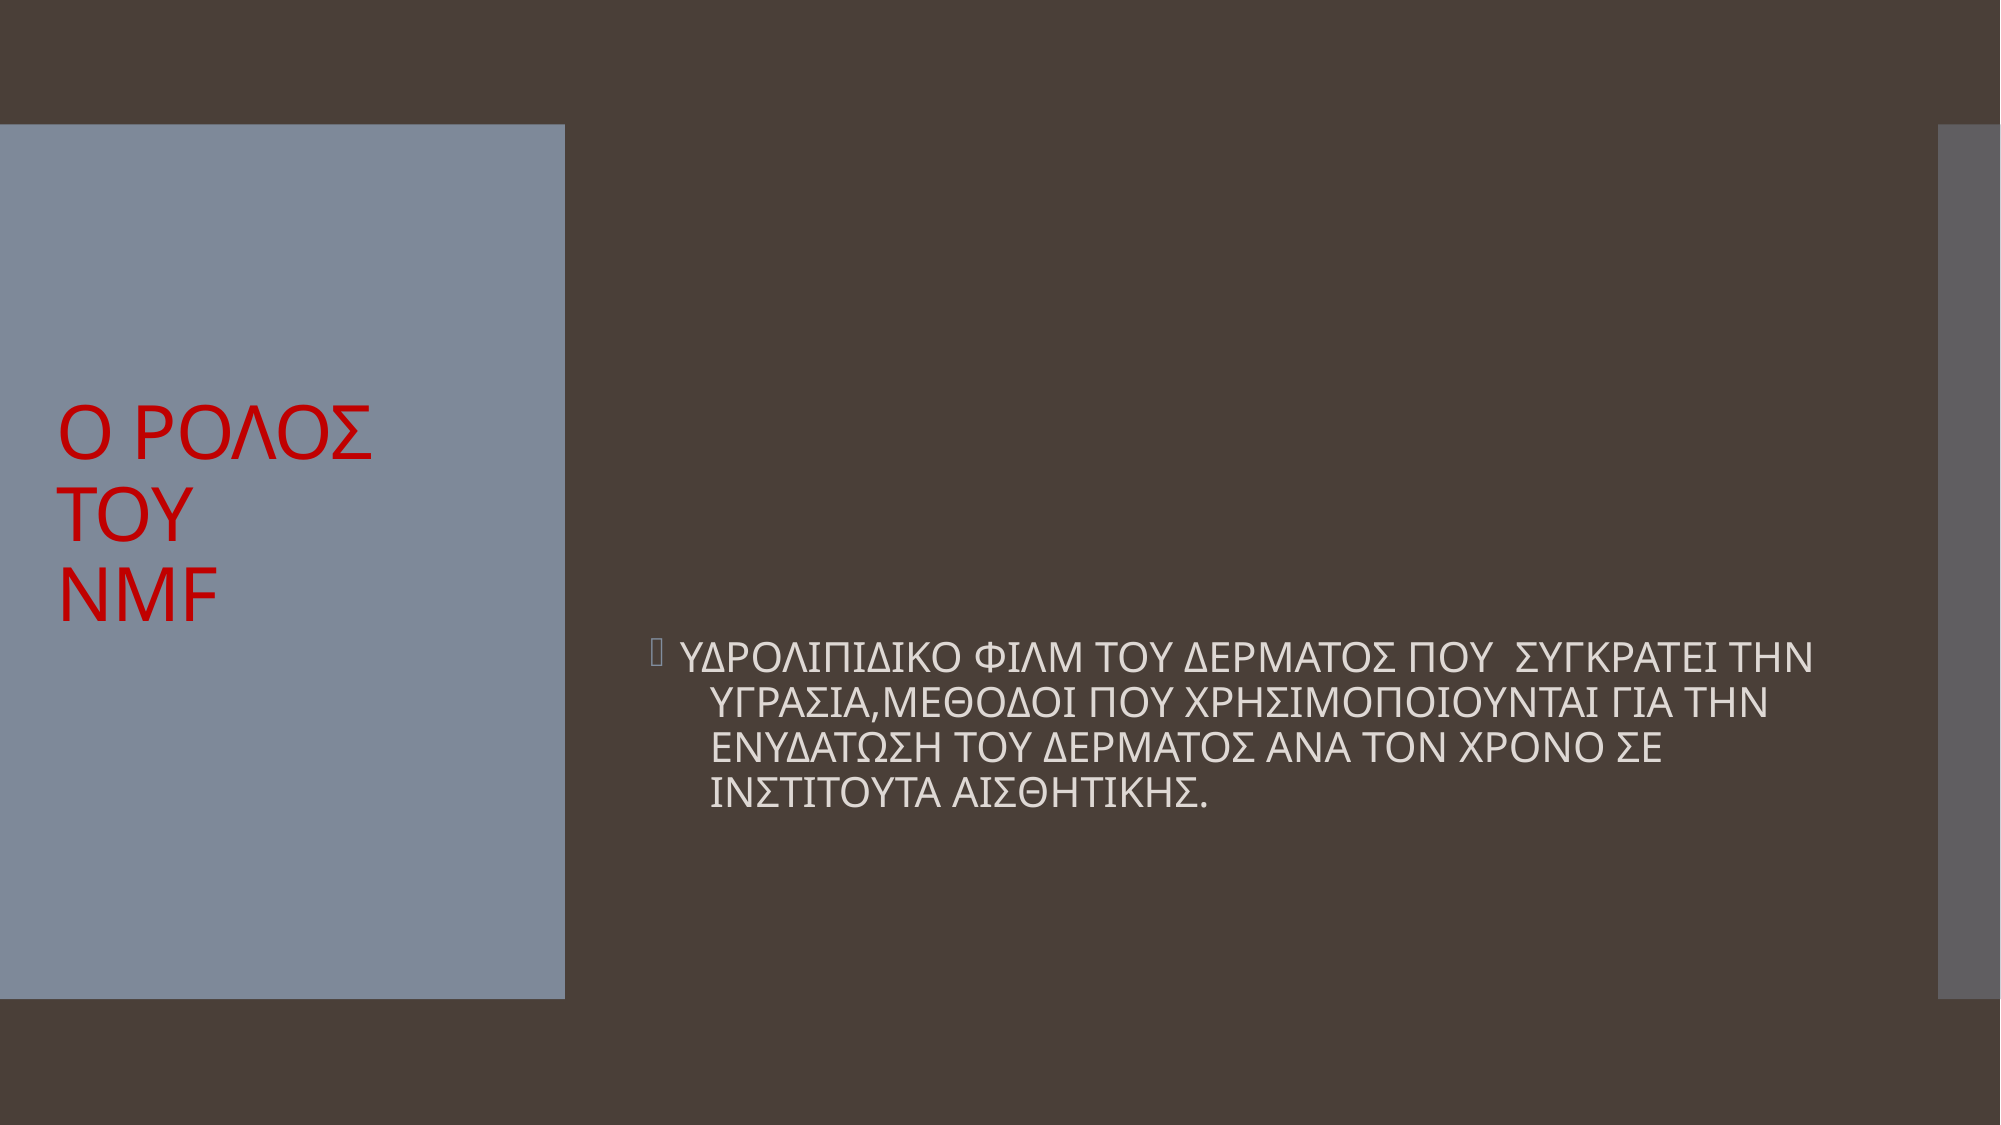

# Ο ΡΟΛΟΣ ΤΟΥ NMF
ΥΔΡΟΛΙΠΙΔΙΚΟ ΦΙΛΜ ΤΟΥ ΔΕΡΜΑΤΟΣ ΠΟΥ ΣΥΓΚΡΑΤΕΙ ΤΗΝ ΥΓΡΑΣΙΑ,ΜΕΘΟΔΟΙ ΠΟΥ ΧΡΗΣΙΜΟΠΟΙΟΥΝΤΑΙ ΓΙΑ ΤΗΝ ΕΝΥΔΑΤΩΣΗ ΤΟΥ ΔΕΡΜΑΤΟΣ ΑΝΑ ΤΟΝ ΧΡΟΝΟ ΣΕ ΙΝΣΤΙΤΟΥΤΑ ΑΙΣΘΗΤΙΚΗΣ.